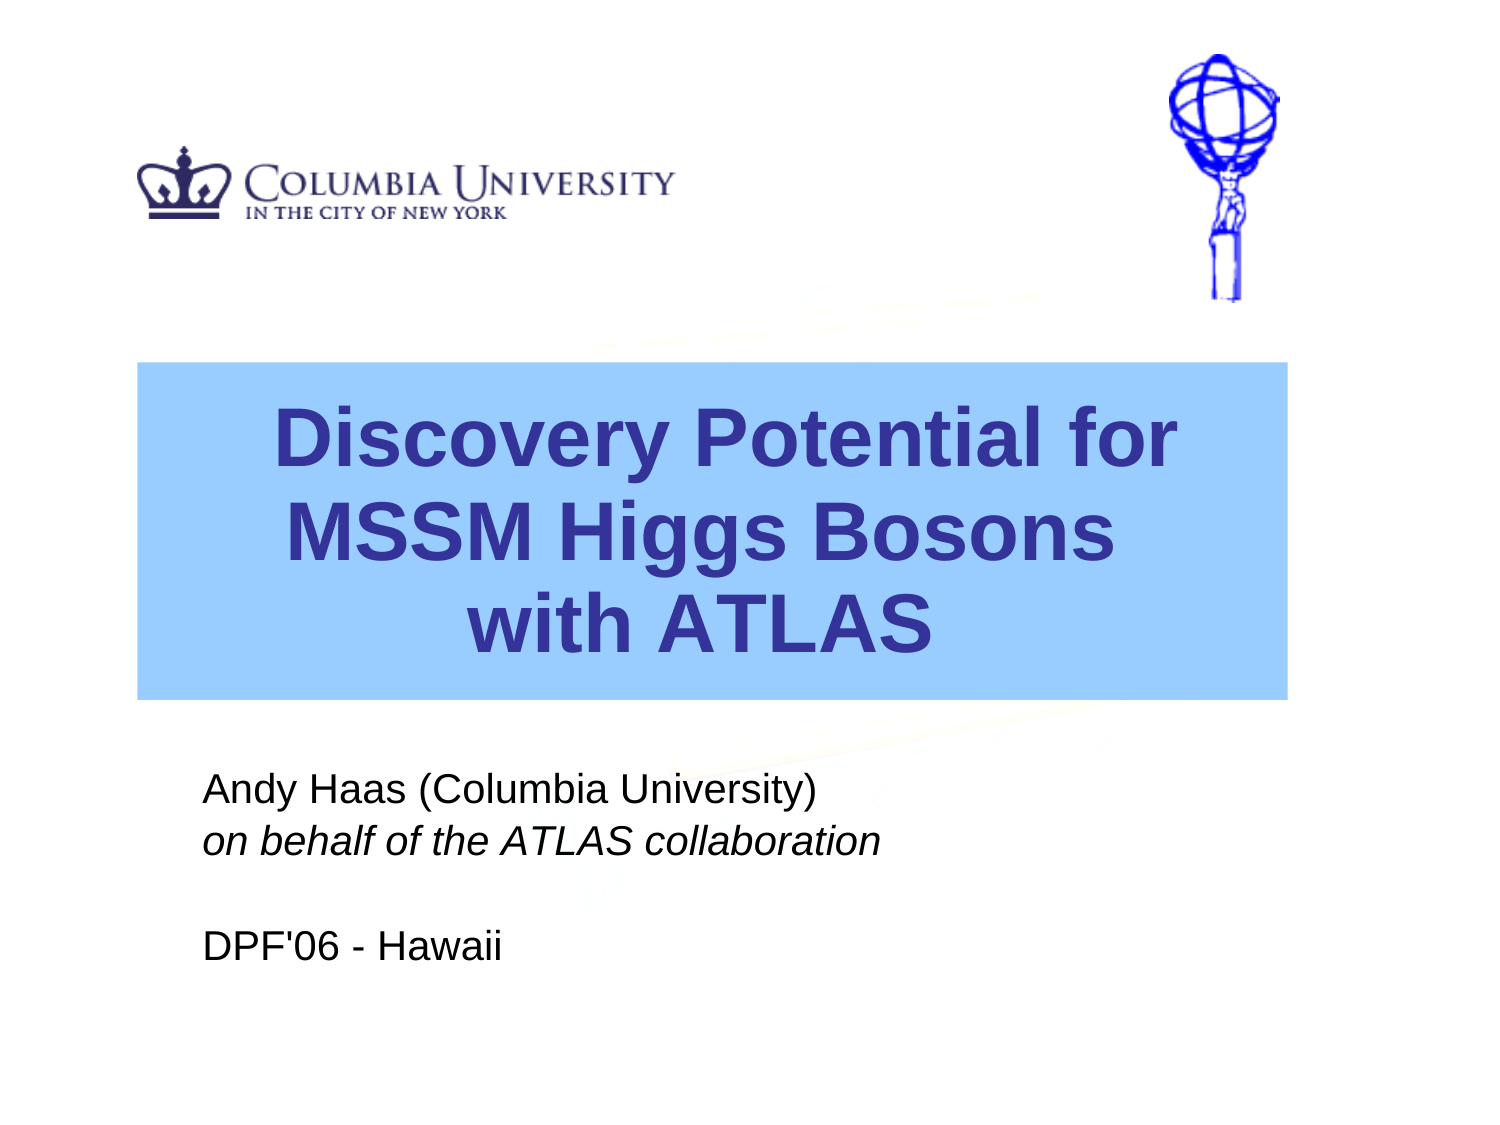

# Discovery Potential for MSSM Higgs Bosons with ATLAS
Andy Haas (Columbia University)
on behalf of the ATLAS collaboration
DPF'06 - Hawaii